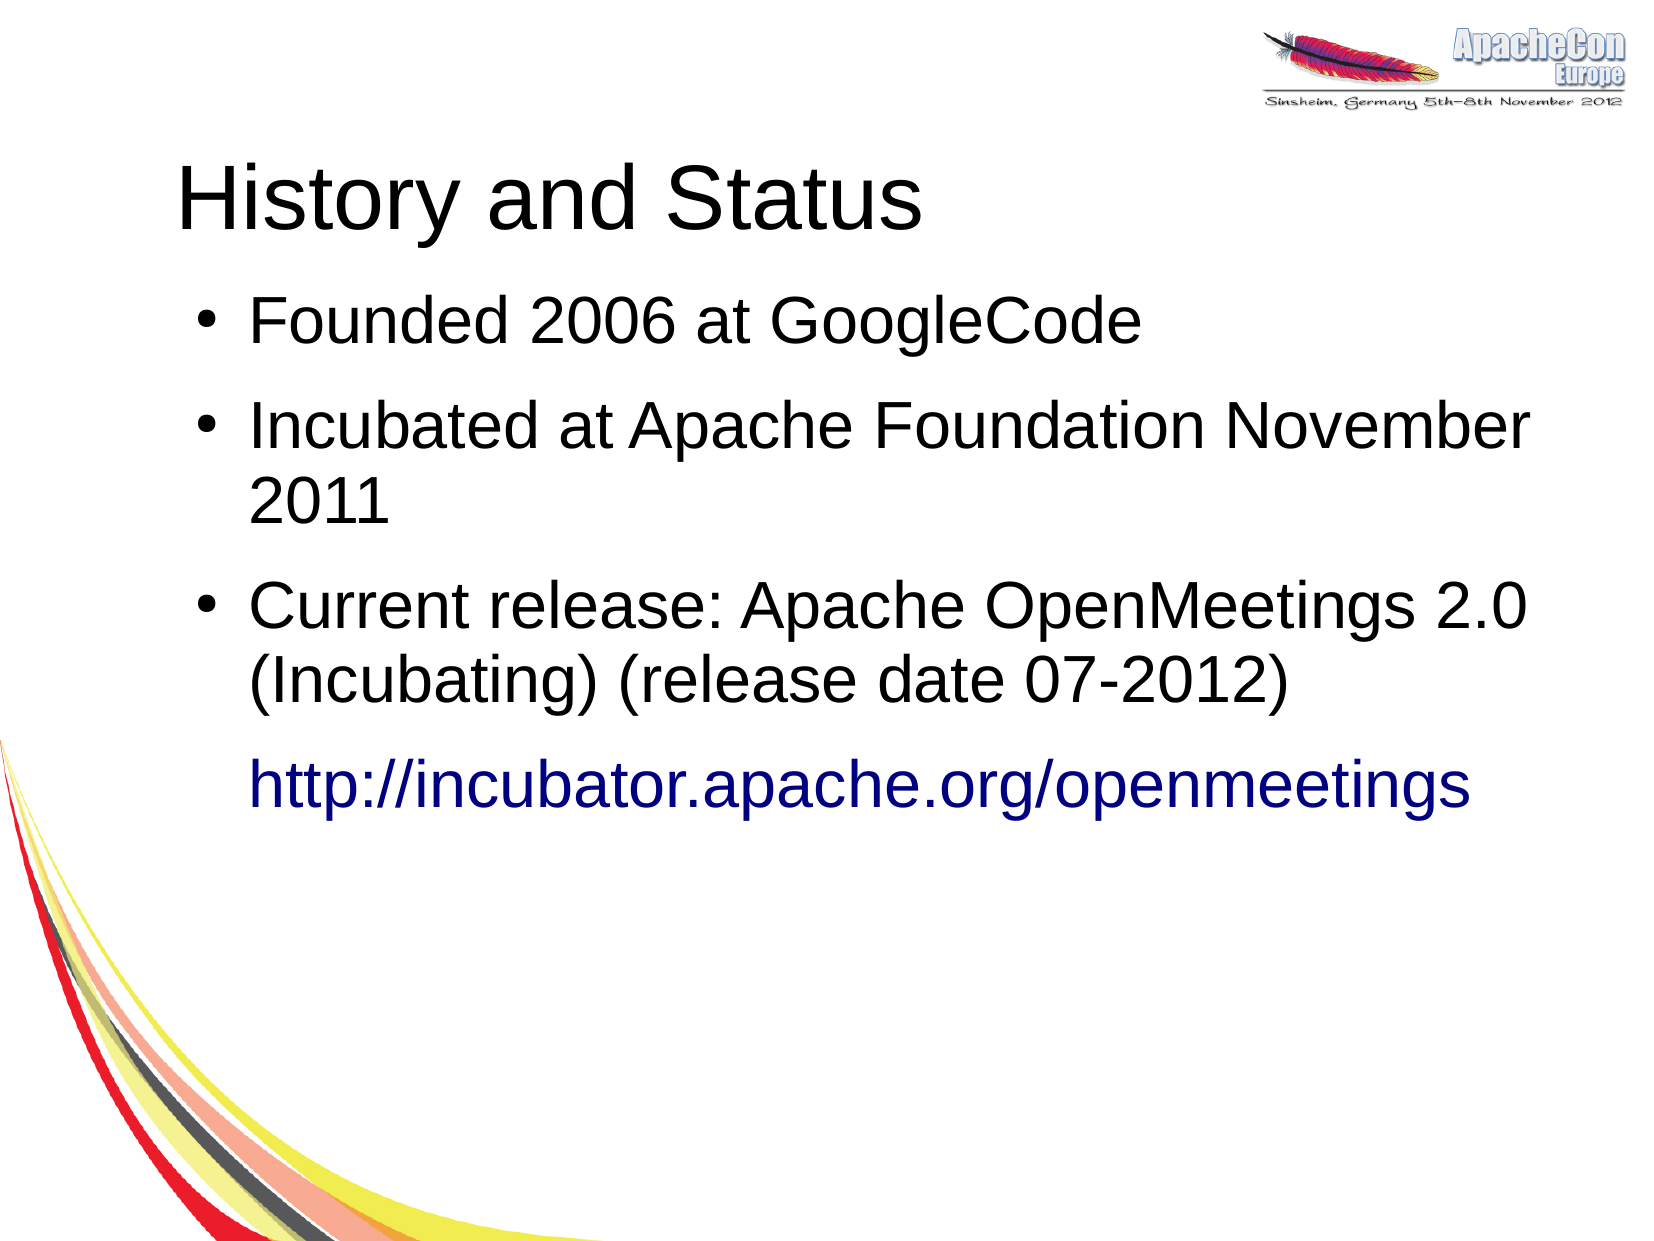

History and Status
# Founded 2006 at GoogleCode
Incubated at Apache Foundation November 2011
Current release: Apache OpenMeetings 2.0 (Incubating) (release date 07-2012)
http://incubator.apache.org/openmeetings